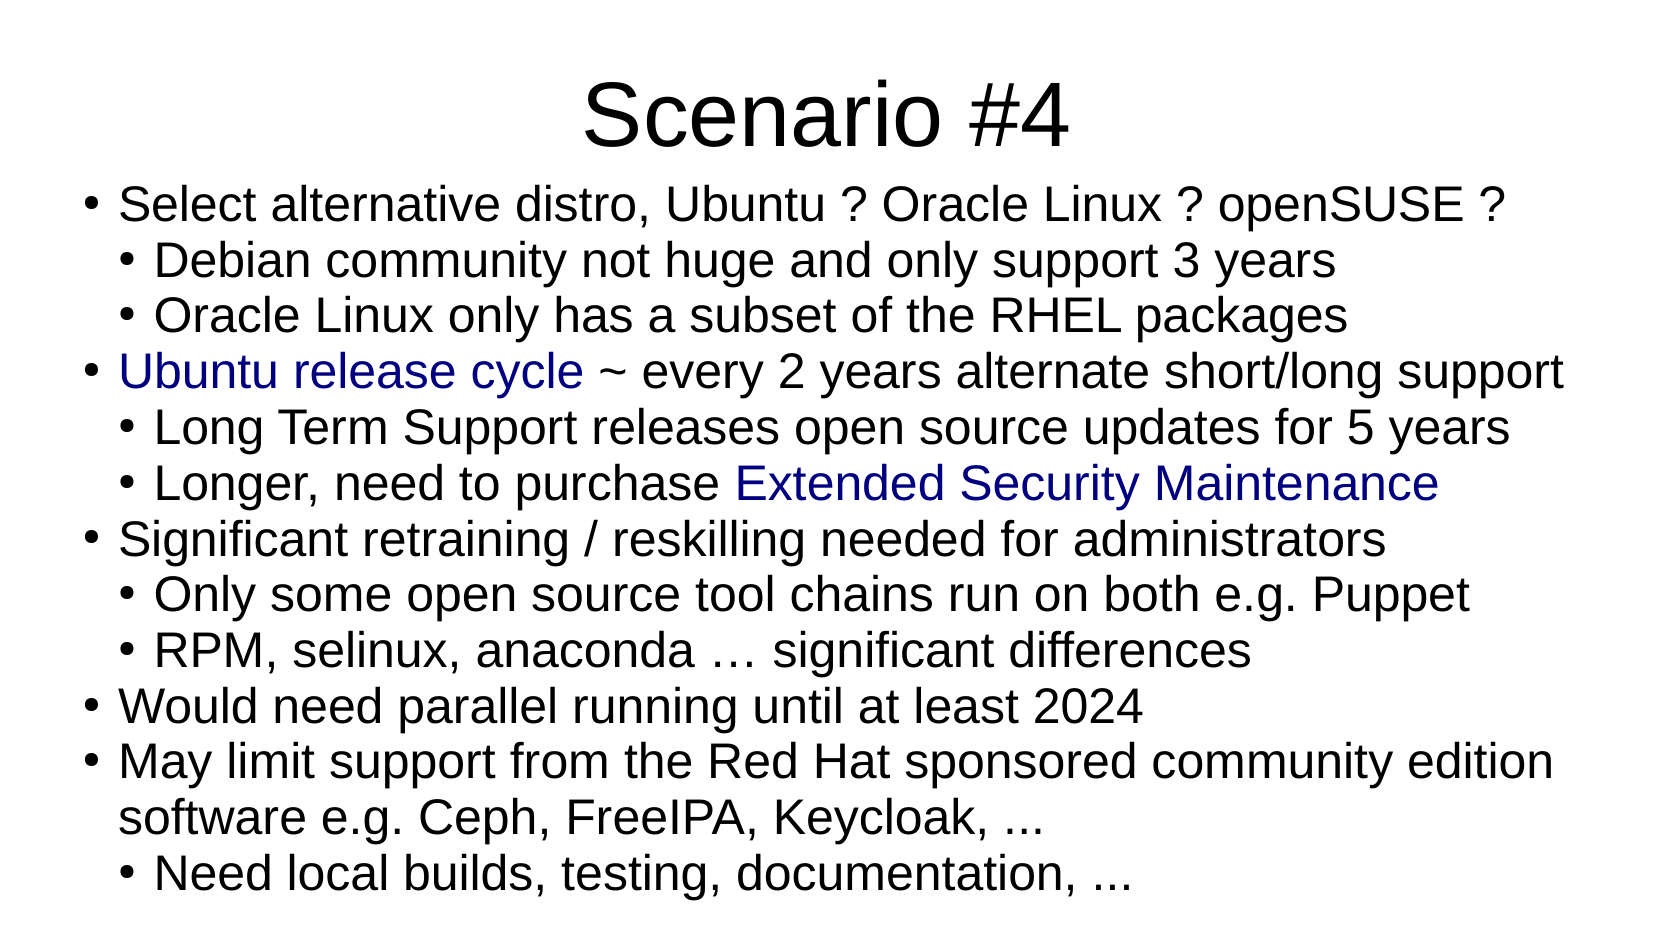

# Scenario #4
Select alternative distro, Ubuntu ? Oracle Linux ? openSUSE ?
Debian community not huge and only support 3 years
Oracle Linux only has a subset of the RHEL packages
Ubuntu release cycle ~ every 2 years alternate short/long support
Long Term Support releases open source updates for 5 years
Longer, need to purchase Extended Security Maintenance
Significant retraining / reskilling needed for administrators
Only some open source tool chains run on both e.g. Puppet
RPM, selinux, anaconda … significant differences
Would need parallel running until at least 2024
May limit support from the Red Hat sponsored community edition software e.g. Ceph, FreeIPA, Keycloak, ...
Need local builds, testing, documentation, ...